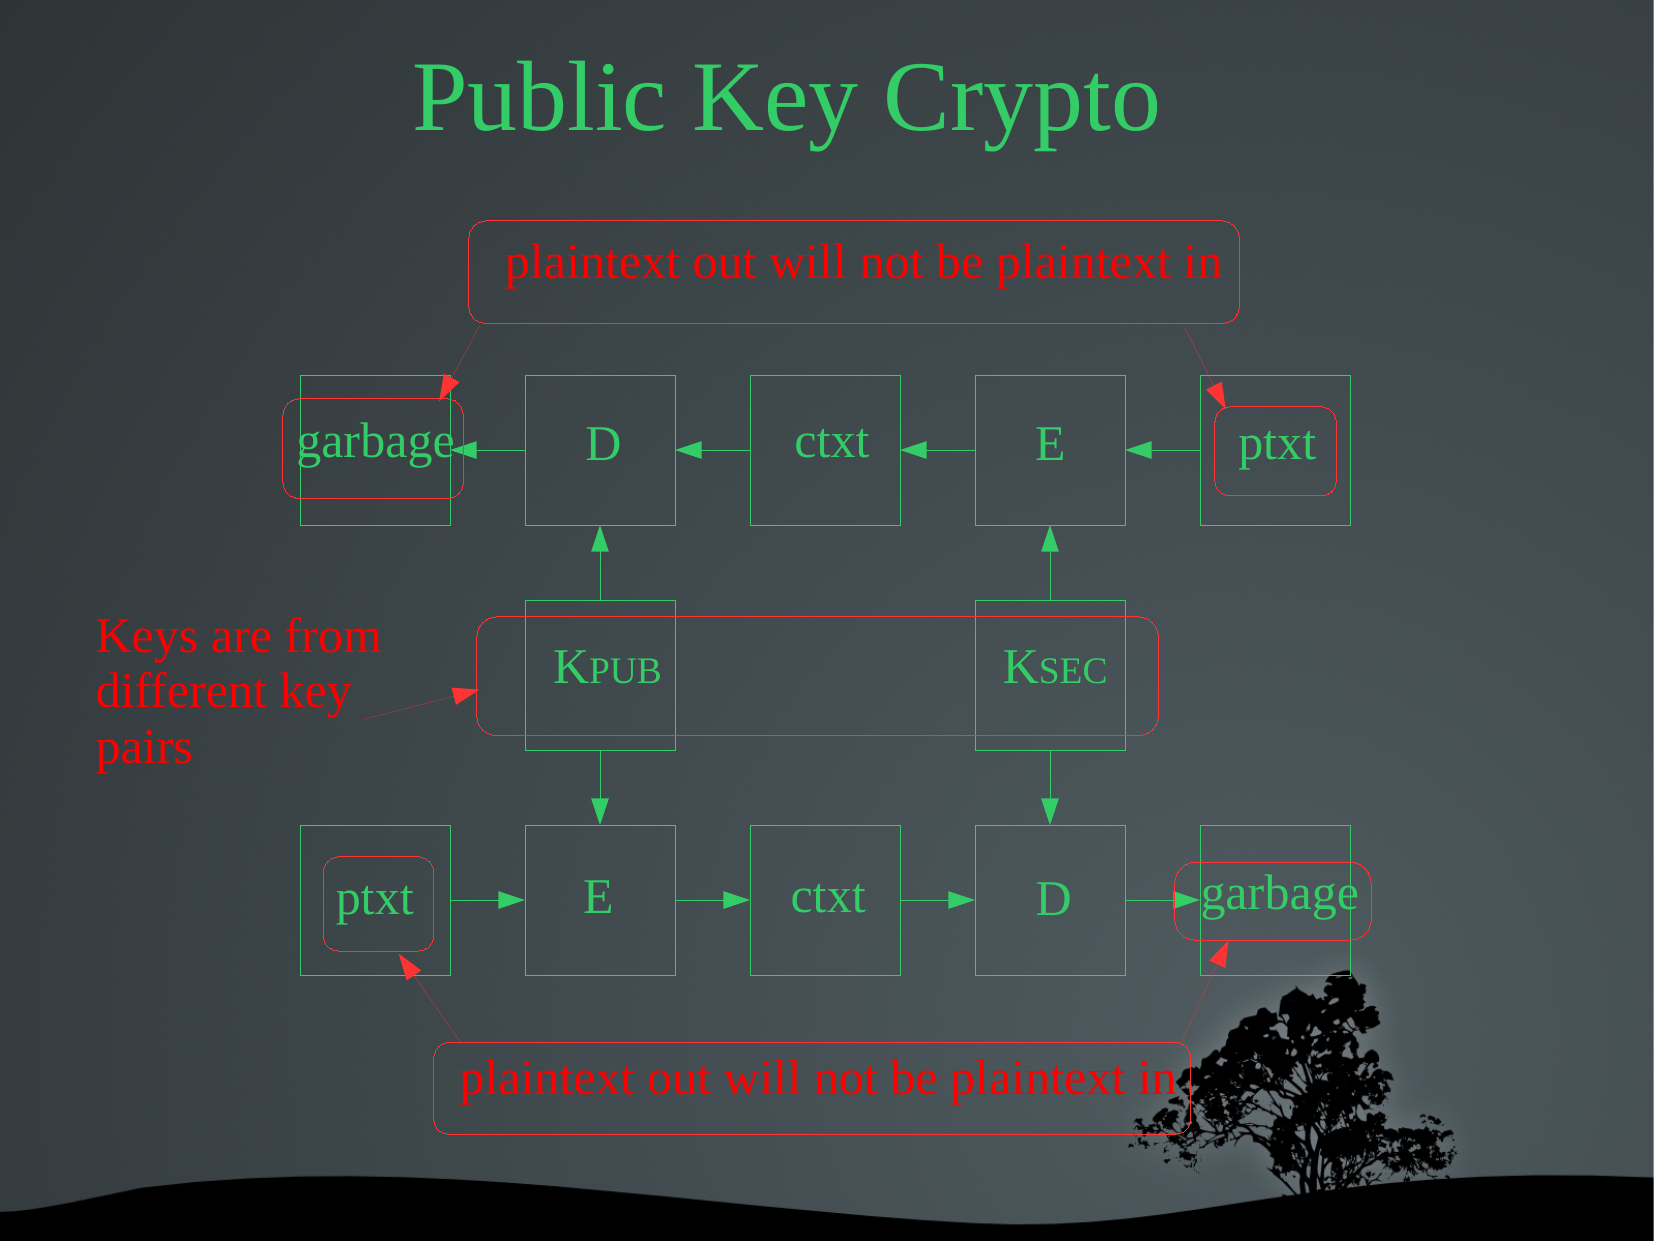

Public Key Crypto
plaintext out will not be plaintext in
garbage
ctxt
ptxt
E
D
Keys are from
different key
pairs
KPUB
KSEC
garbage
ctxt
E
ptxt
D
plaintext out will not be plaintext in